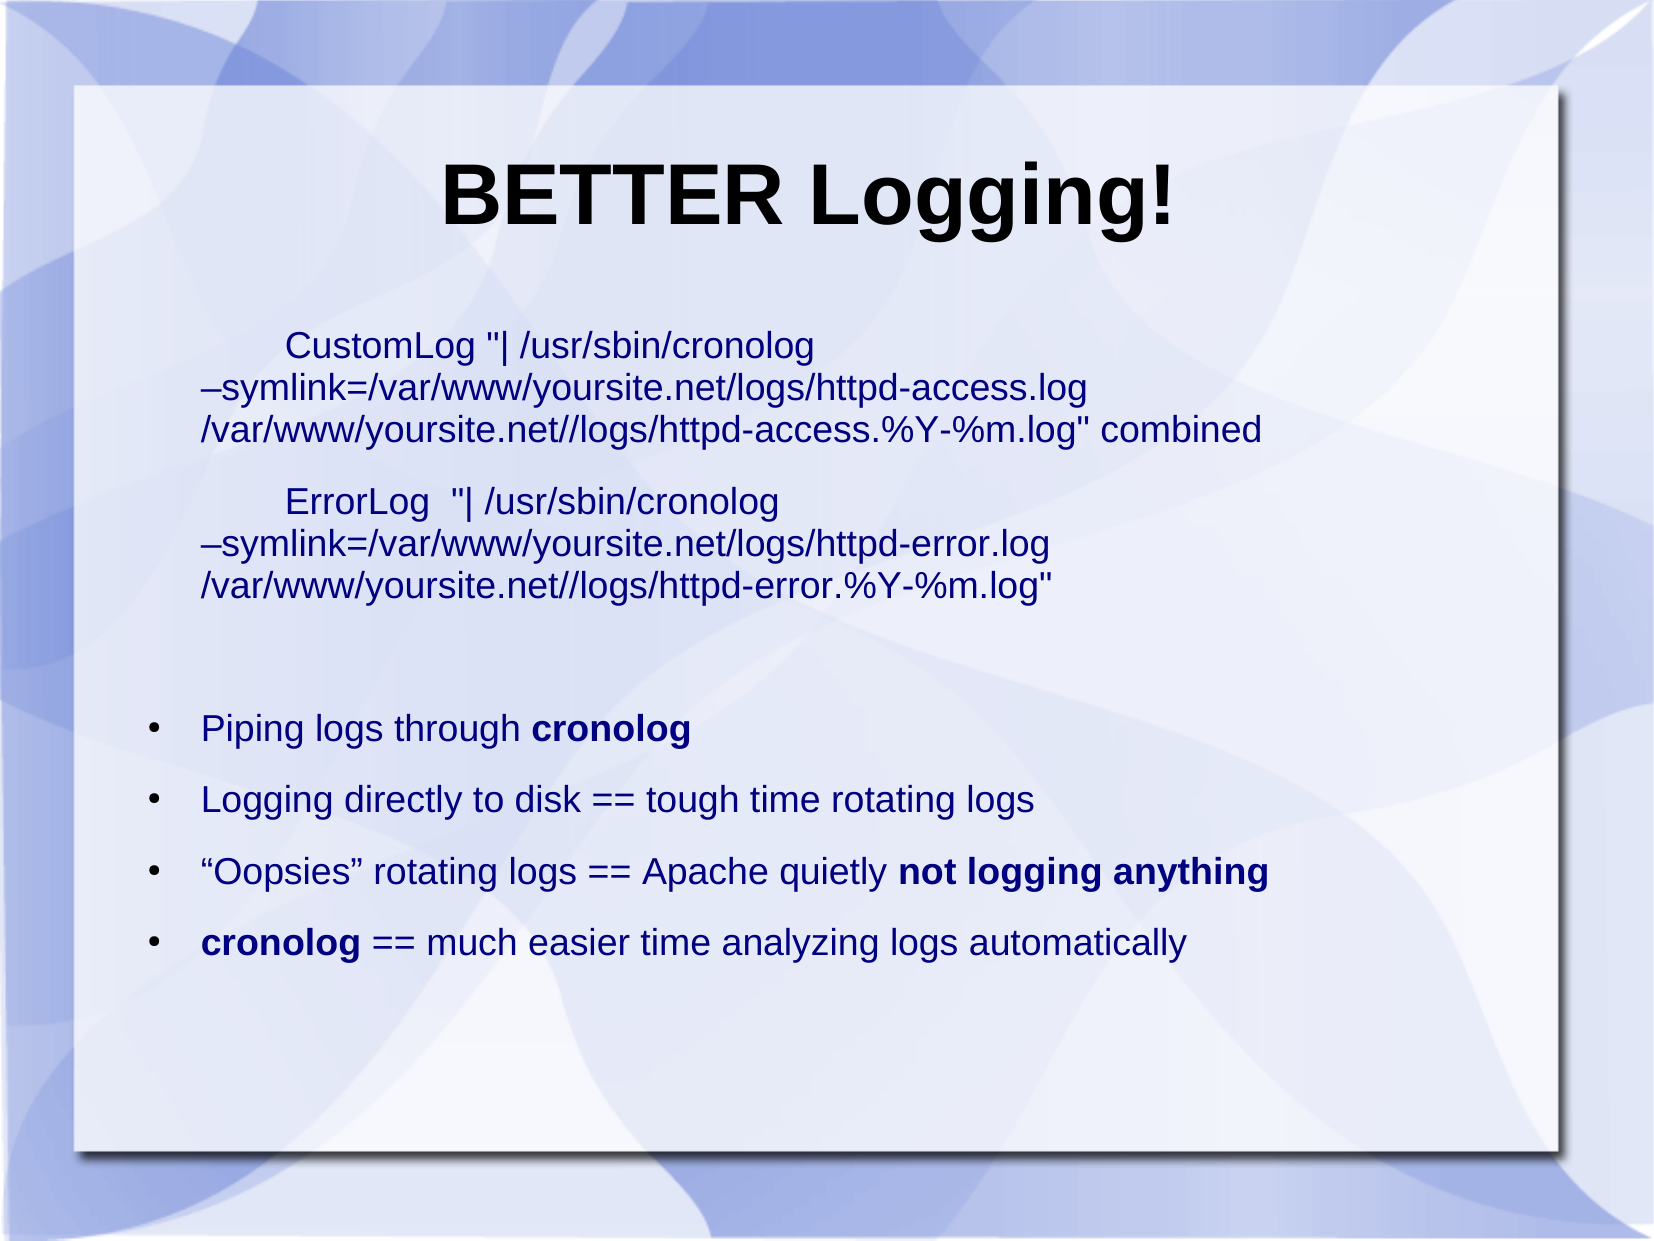

# BETTER Logging!
 CustomLog "| /usr/sbin/cronolog –symlink=/var/www/yoursite.net/logs/httpd-access.log /var/www/yoursite.net//logs/httpd-access.%Y-%m.log" combined
 ErrorLog "| /usr/sbin/cronolog –symlink=/var/www/yoursite.net/logs/httpd-error.log /var/www/yoursite.net//logs/httpd-error.%Y-%m.log"
Piping logs through cronolog
Logging directly to disk == tough time rotating logs
“Oopsies” rotating logs == Apache quietly not logging anything
cronolog == much easier time analyzing logs automatically